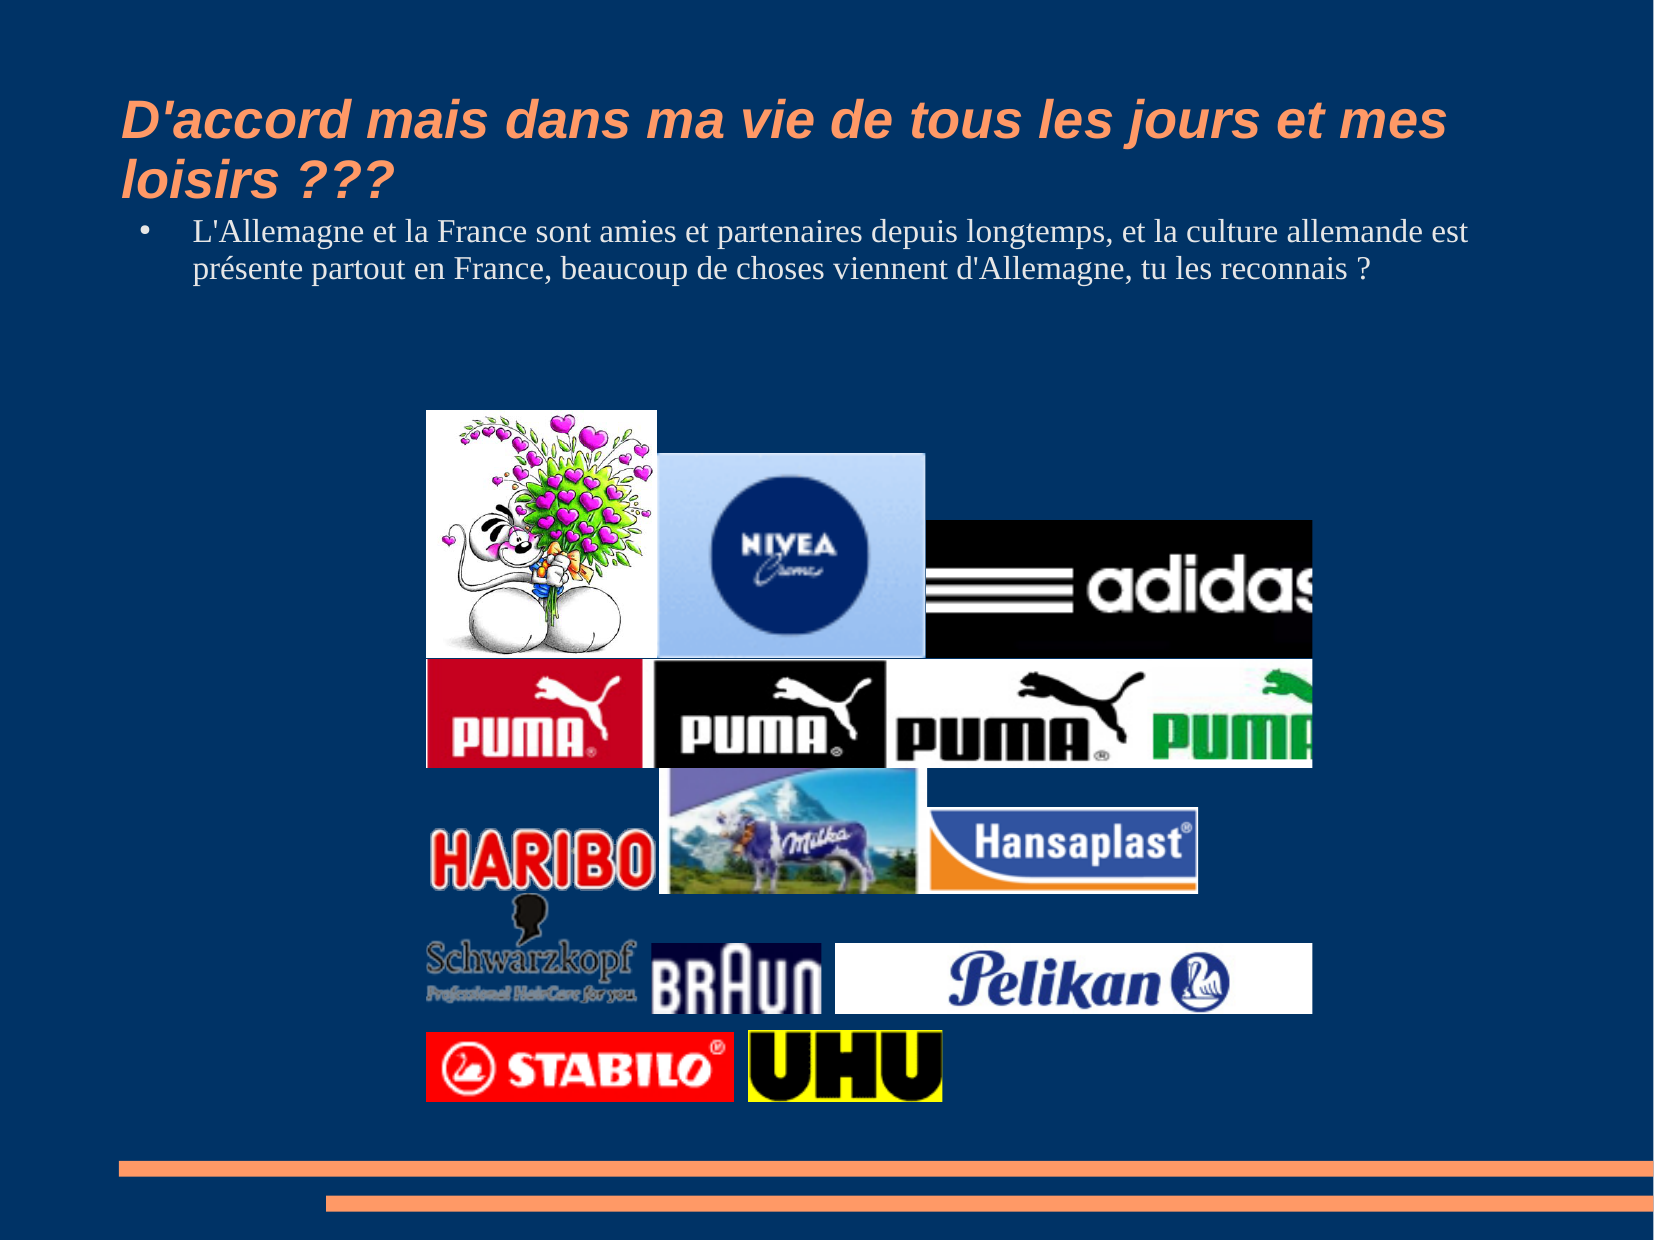

# D'accord mais dans ma vie de tous les jours et mes loisirs ???
L'Allemagne et la France sont amies et partenaires depuis longtemps, et la culture allemande est présente partout en France, beaucoup de choses viennent d'Allemagne, tu les reconnais ?